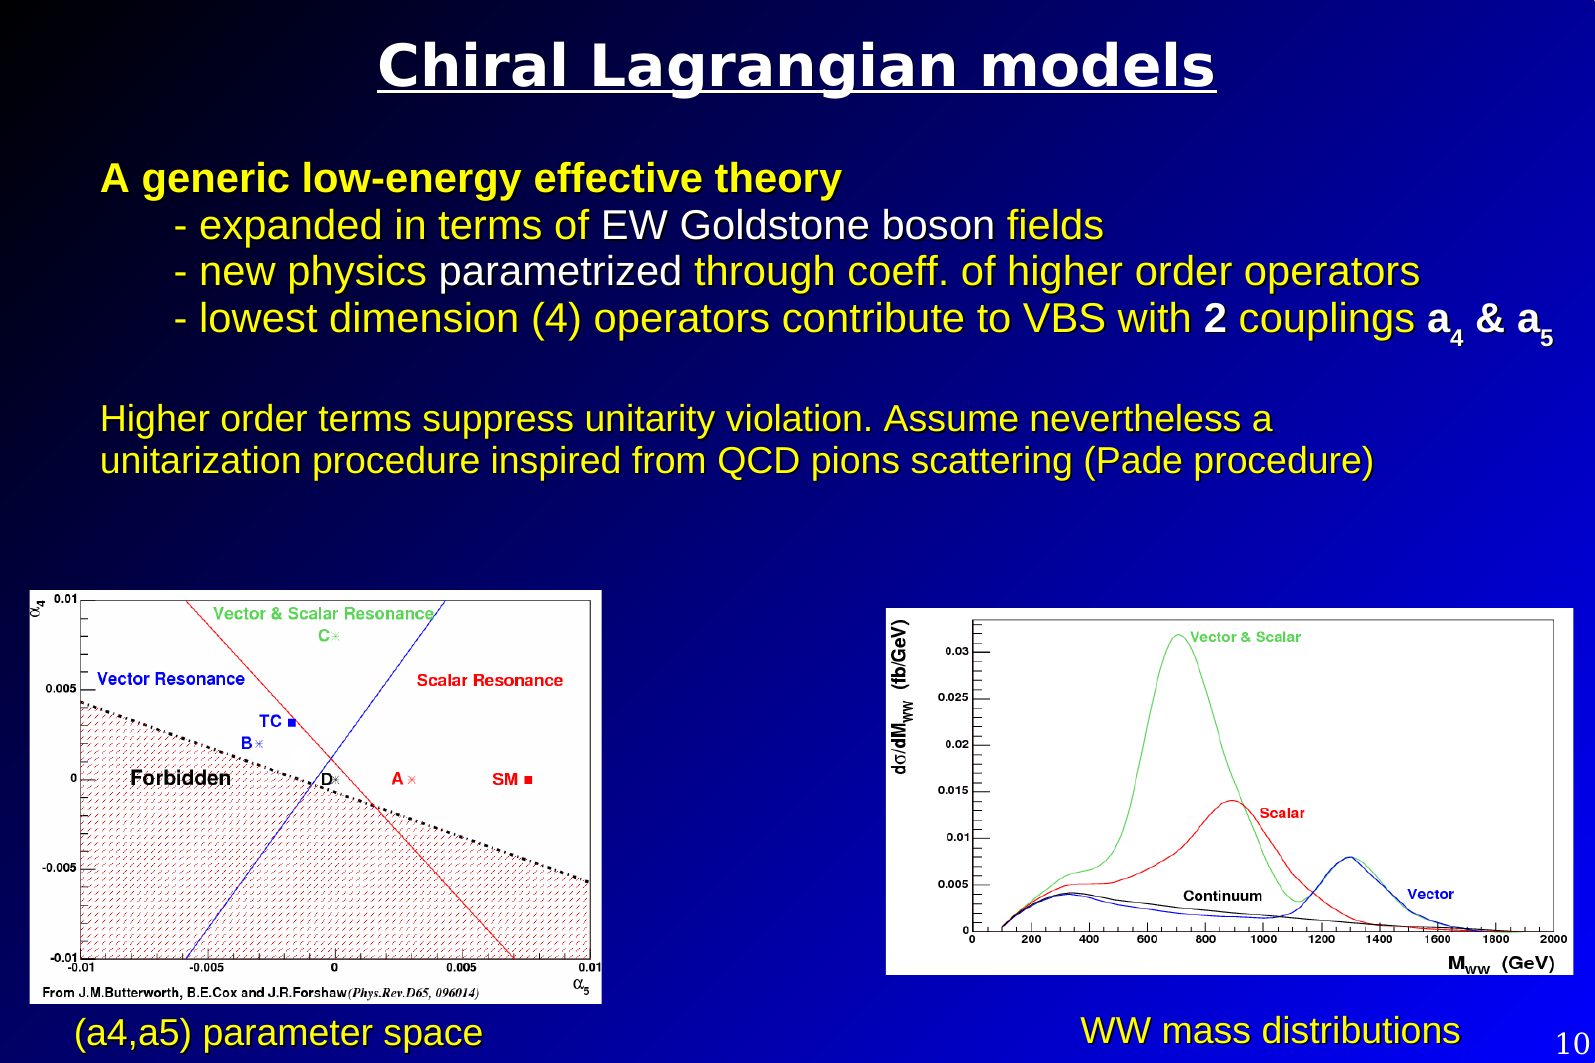

# Chiral Lagrangian models
A generic low-energy effective theory
	- expanded in terms of EW Goldstone boson fields
	- new physics parametrized through coeff. of higher order operators
	- lowest dimension (4) operators contribute to VBS with 2 couplings a4 & a5
Higher order terms suppress unitarity violation. Assume nevertheless a
unitarization procedure inspired from QCD pions scattering (Pade procedure)
WW mass distributions
(a4,a5) parameter space
10